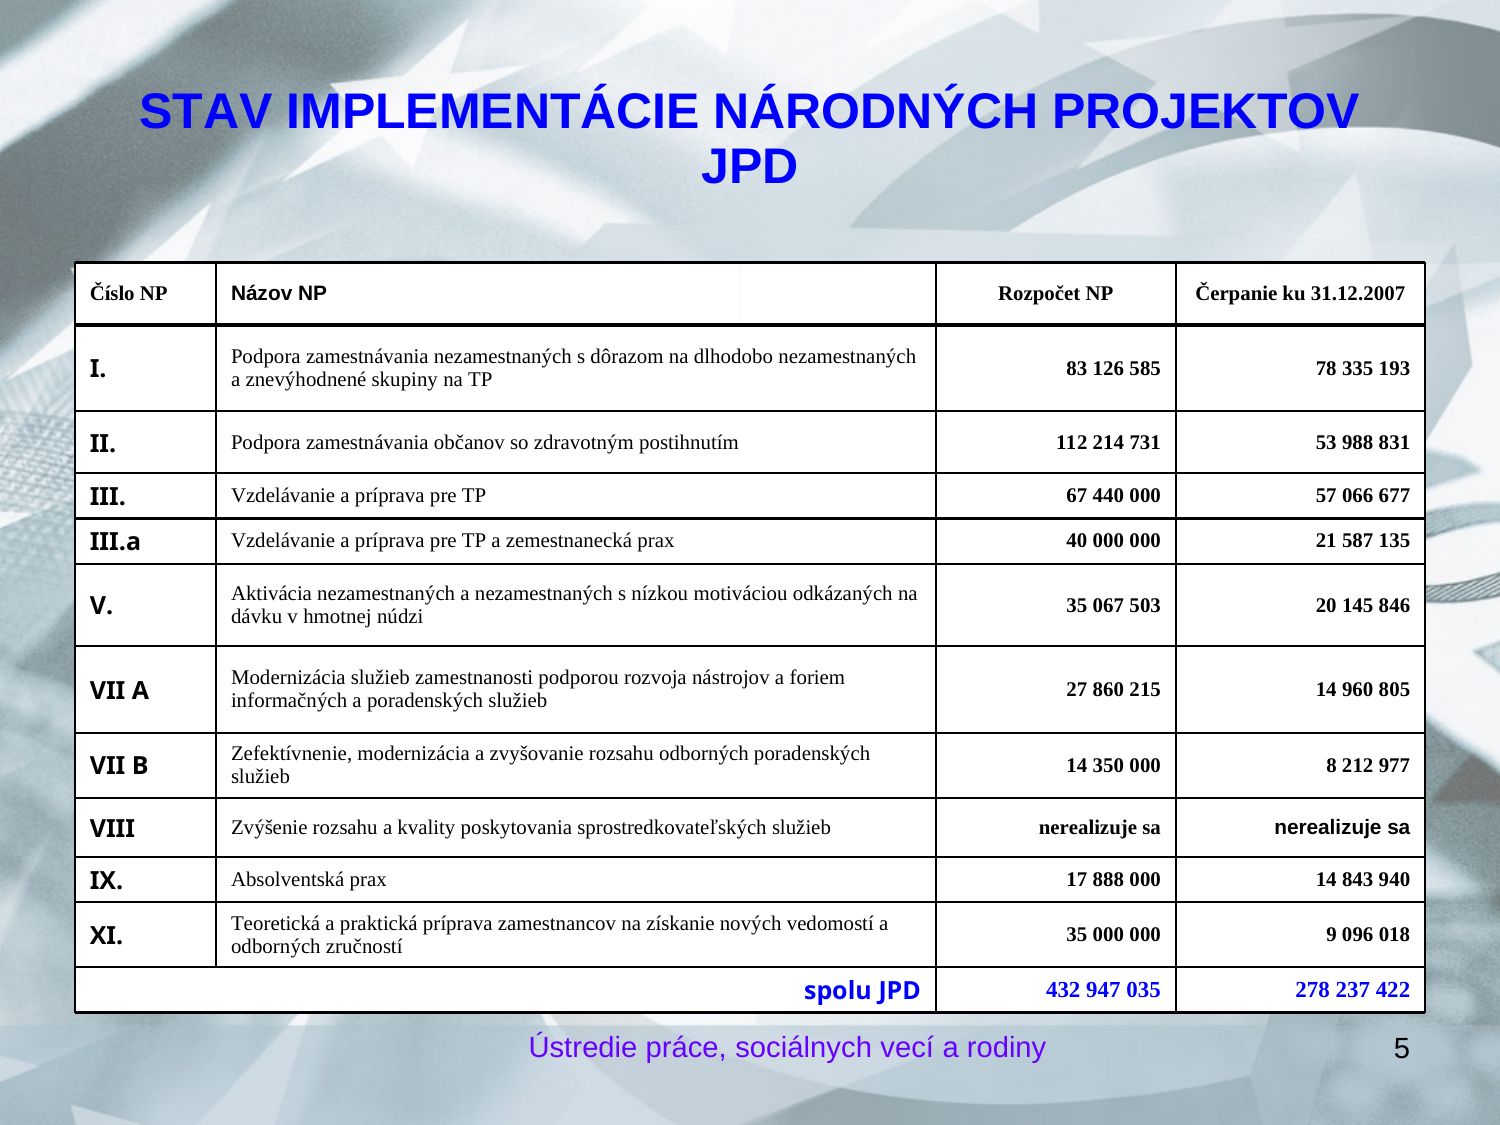

# STAV IMPLEMENTÁCIE NÁRODNÝCH PROJEKTOV JPD
Číslo NP
Názov NP
Rozpočet NP
Čerpanie ku 31.12.2007
I.
Podpora zamestnávania nezamestnaných s dôrazom na dlhodobo nezamestnaných a znevýhodnené skupiny na TP
83 126 585
78 335 193
II.
Podpora zamestnávania občanov so zdravotným postihnutím
112 214 731
53 988 831
III.
Vzdelávanie a príprava pre TP
67 440 000
57 066 677
III.a
Vzdelávanie a príprava pre TP a zemestnanecká prax
40 000 000
21 587 135
V.
Aktivácia nezamestnaných a nezamestnaných s nízkou motiváciou odkázaných na dávku v hmotnej núdzi
35 067 503
20 145 846
VII A
Modernizácia služieb zamestnanosti podporou rozvoja nástrojov a foriem informačných a poradenských služieb
27 860 215
14 960 805
VII B
Zefektívnenie, modernizácia a zvyšovanie rozsahu odborných poradenských služieb
14 350 000
8 212 977
VIII
Zvýšenie rozsahu a kvality poskytovania sprostredkovateľských služieb
nerealizuje sa
nerealizuje sa
IX.
Absolventská prax
17 888 000
14 843 940
XI.
Teoretická a praktická príprava zamestnancov na získanie nových vedomostí a odborných zručností
35 000 000
9 096 018
spolu JPD
432 947 035
278 237 422
5